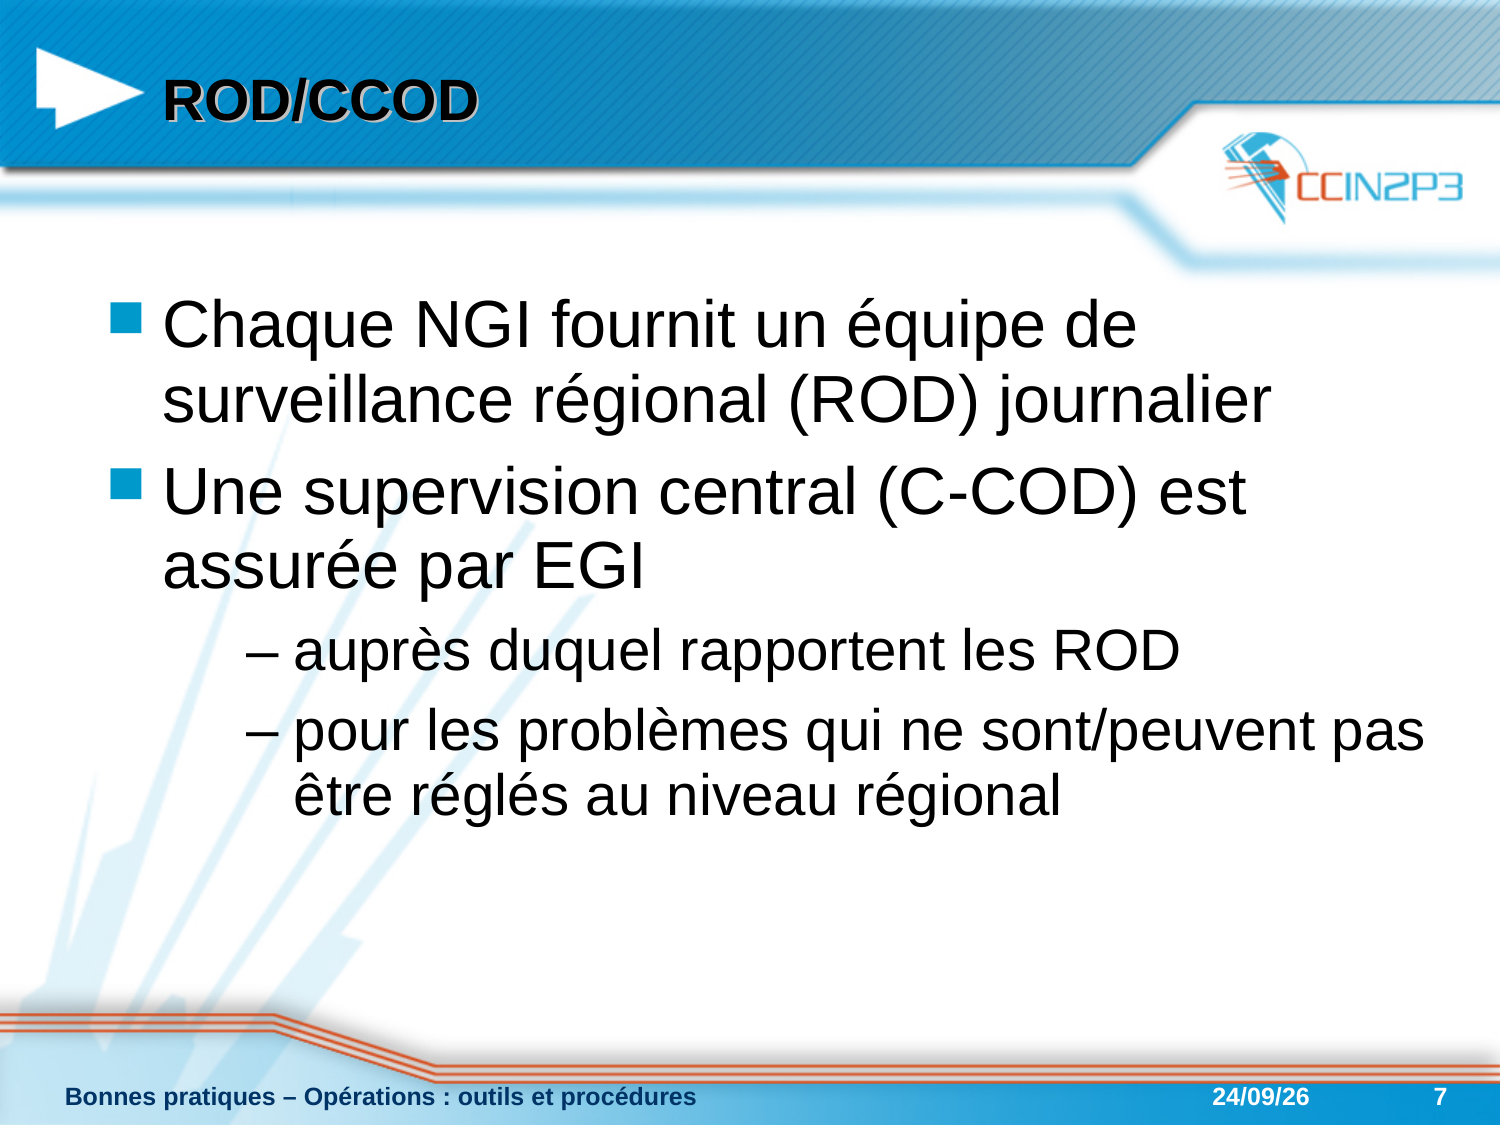

# ROD/CCOD
Chaque NGI fournit un équipe de surveillance régional (ROD) journalier
Une supervision central (C-COD) est assurée par EGI
auprès duquel rapportent les ROD
pour les problèmes qui ne sont/peuvent pas être réglés au niveau régional
Votre Nom / Titre de la présentation
7